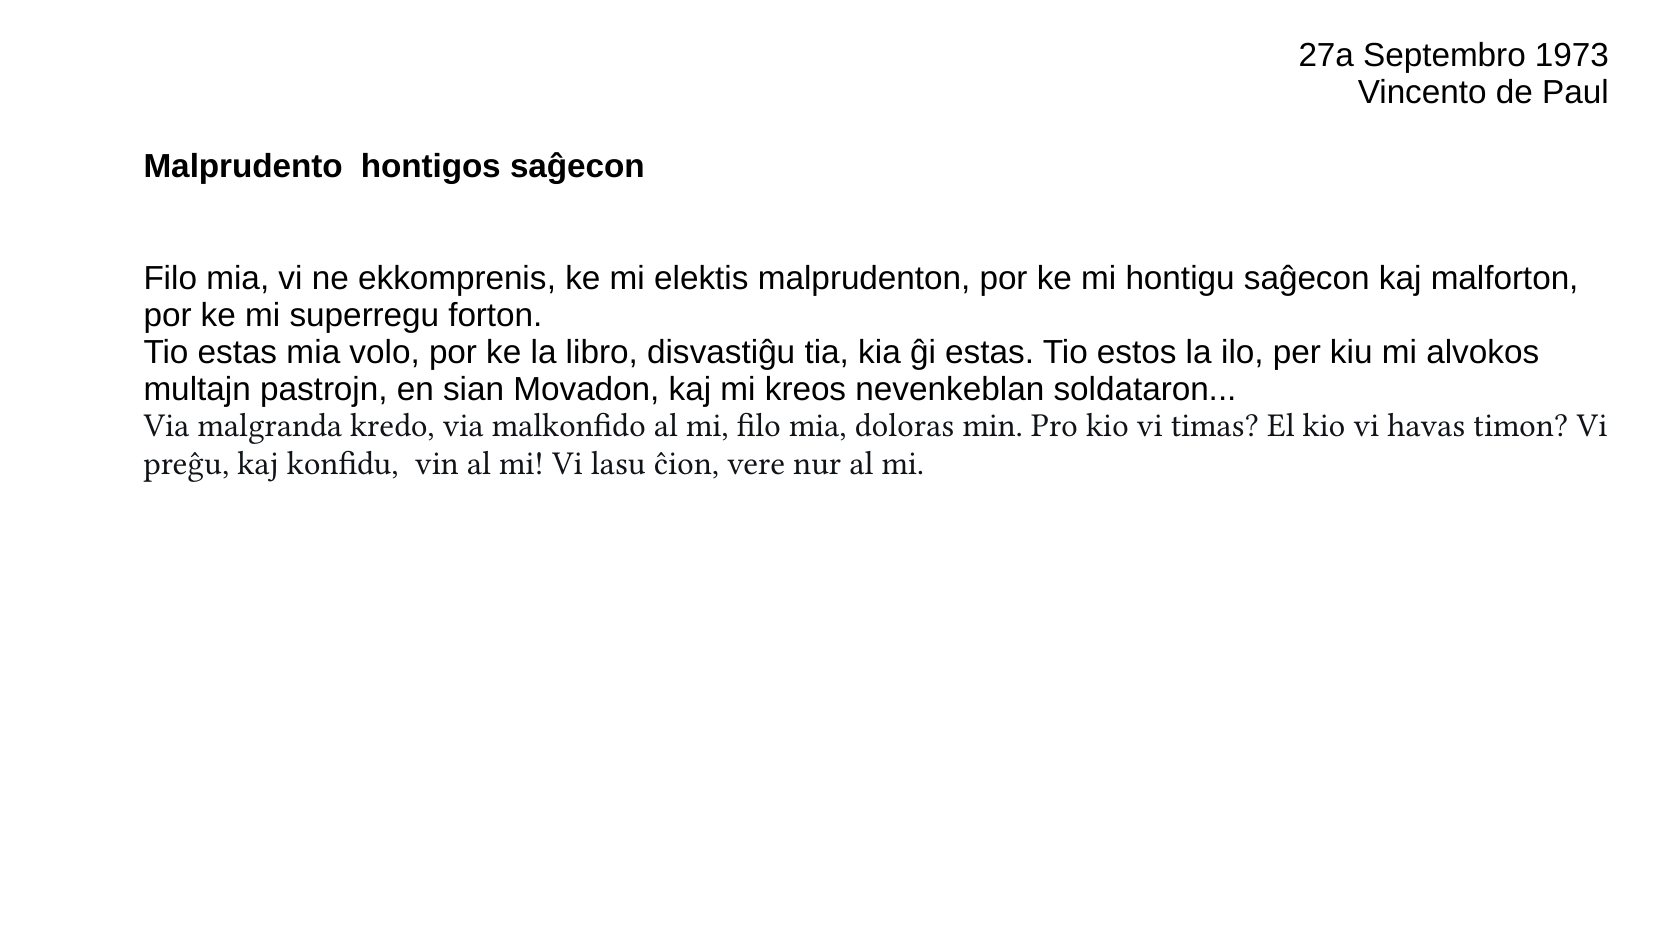

27a Septembro 1973
Vincento de Paul
Malprudento hontigos saĝecon
Filo mia, vi ne ekkomprenis, ke mi elektis malprudenton, por ke mi hontigu saĝecon kaj malforton, por ke mi superregu forton.
Tio estas mia volo, por ke la libro, disvastiĝu tia, kia ĝi estas. Tio estos la ilo, per kiu mi alvokos multajn pastrojn, en sian Movadon, kaj mi kreos nevenkeblan soldataron...
Via malgranda kredo, via malkonfido al mi, filo mia, doloras min. Pro kio vi timas? El kio vi havas timon? Vi preĝu, kaj konfidu, vin al mi! Vi lasu ĉion, vere nur al mi.